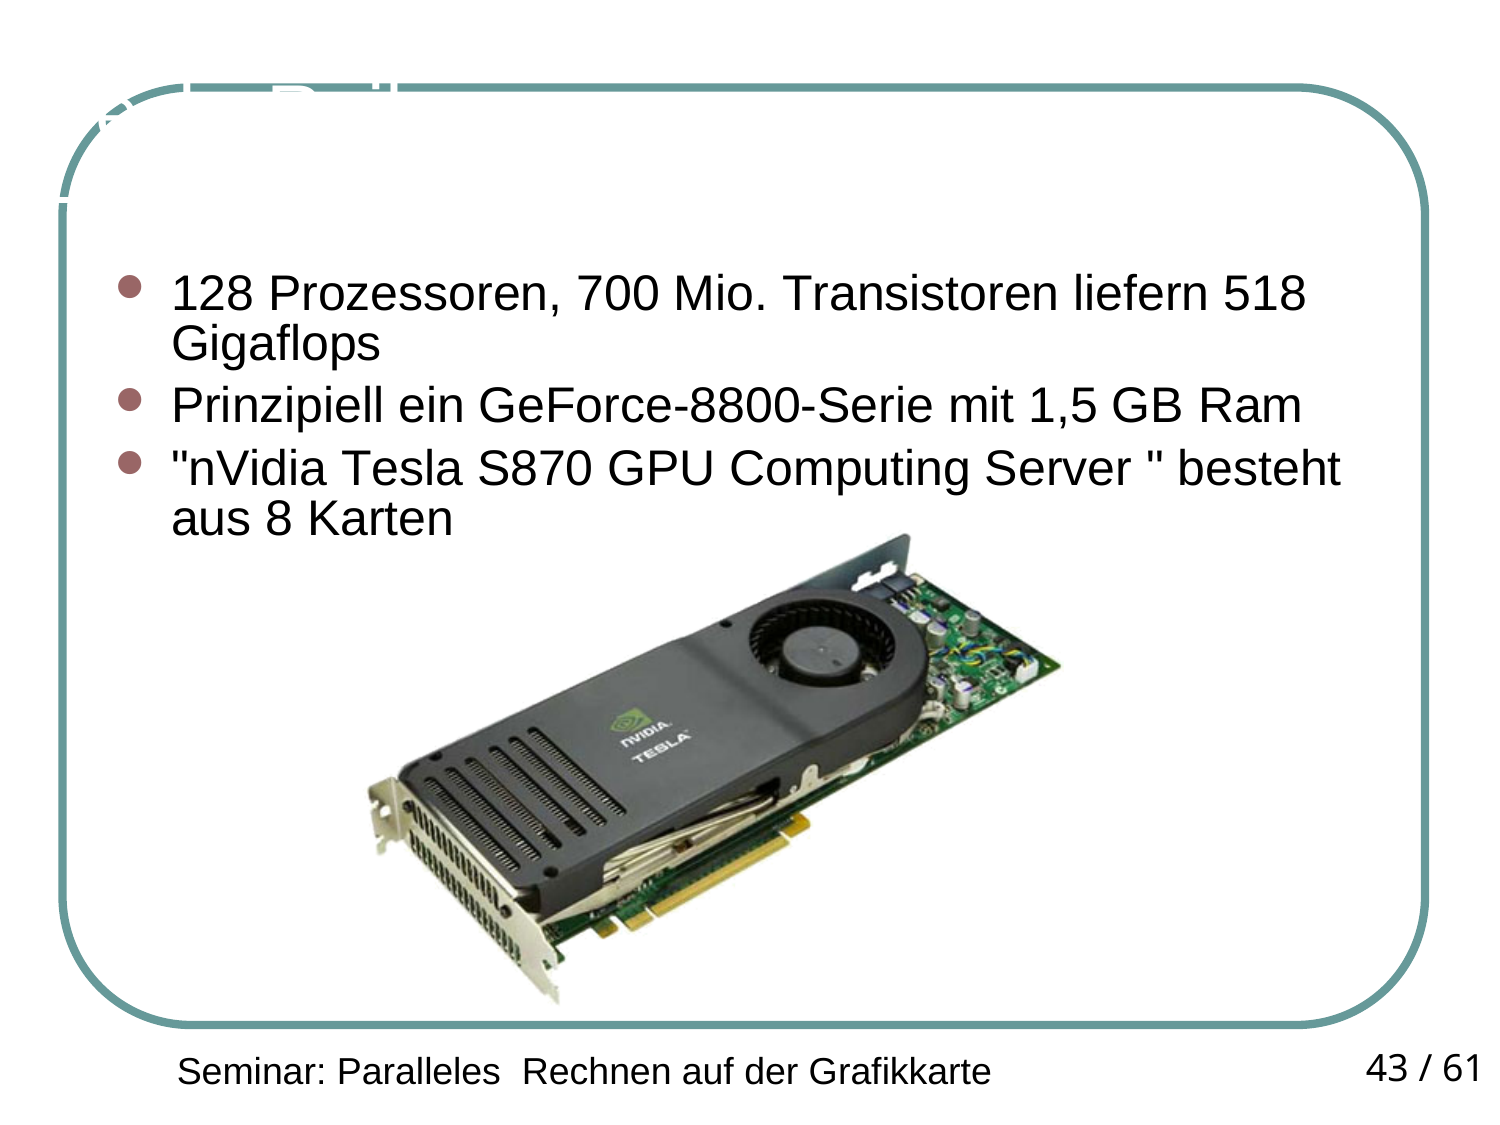

# Tesla-Reihe
128 Prozessoren, 700 Mio. Transistoren liefern 518 Gigaflops
Prinzipiell ein GeForce-8800-Serie mit 1,5 GB Ram
"nVidia Tesla S870 GPU Computing Server " besteht aus 8 Karten
Seminar: Paralleles Rechnen auf der Grafikkarte
43